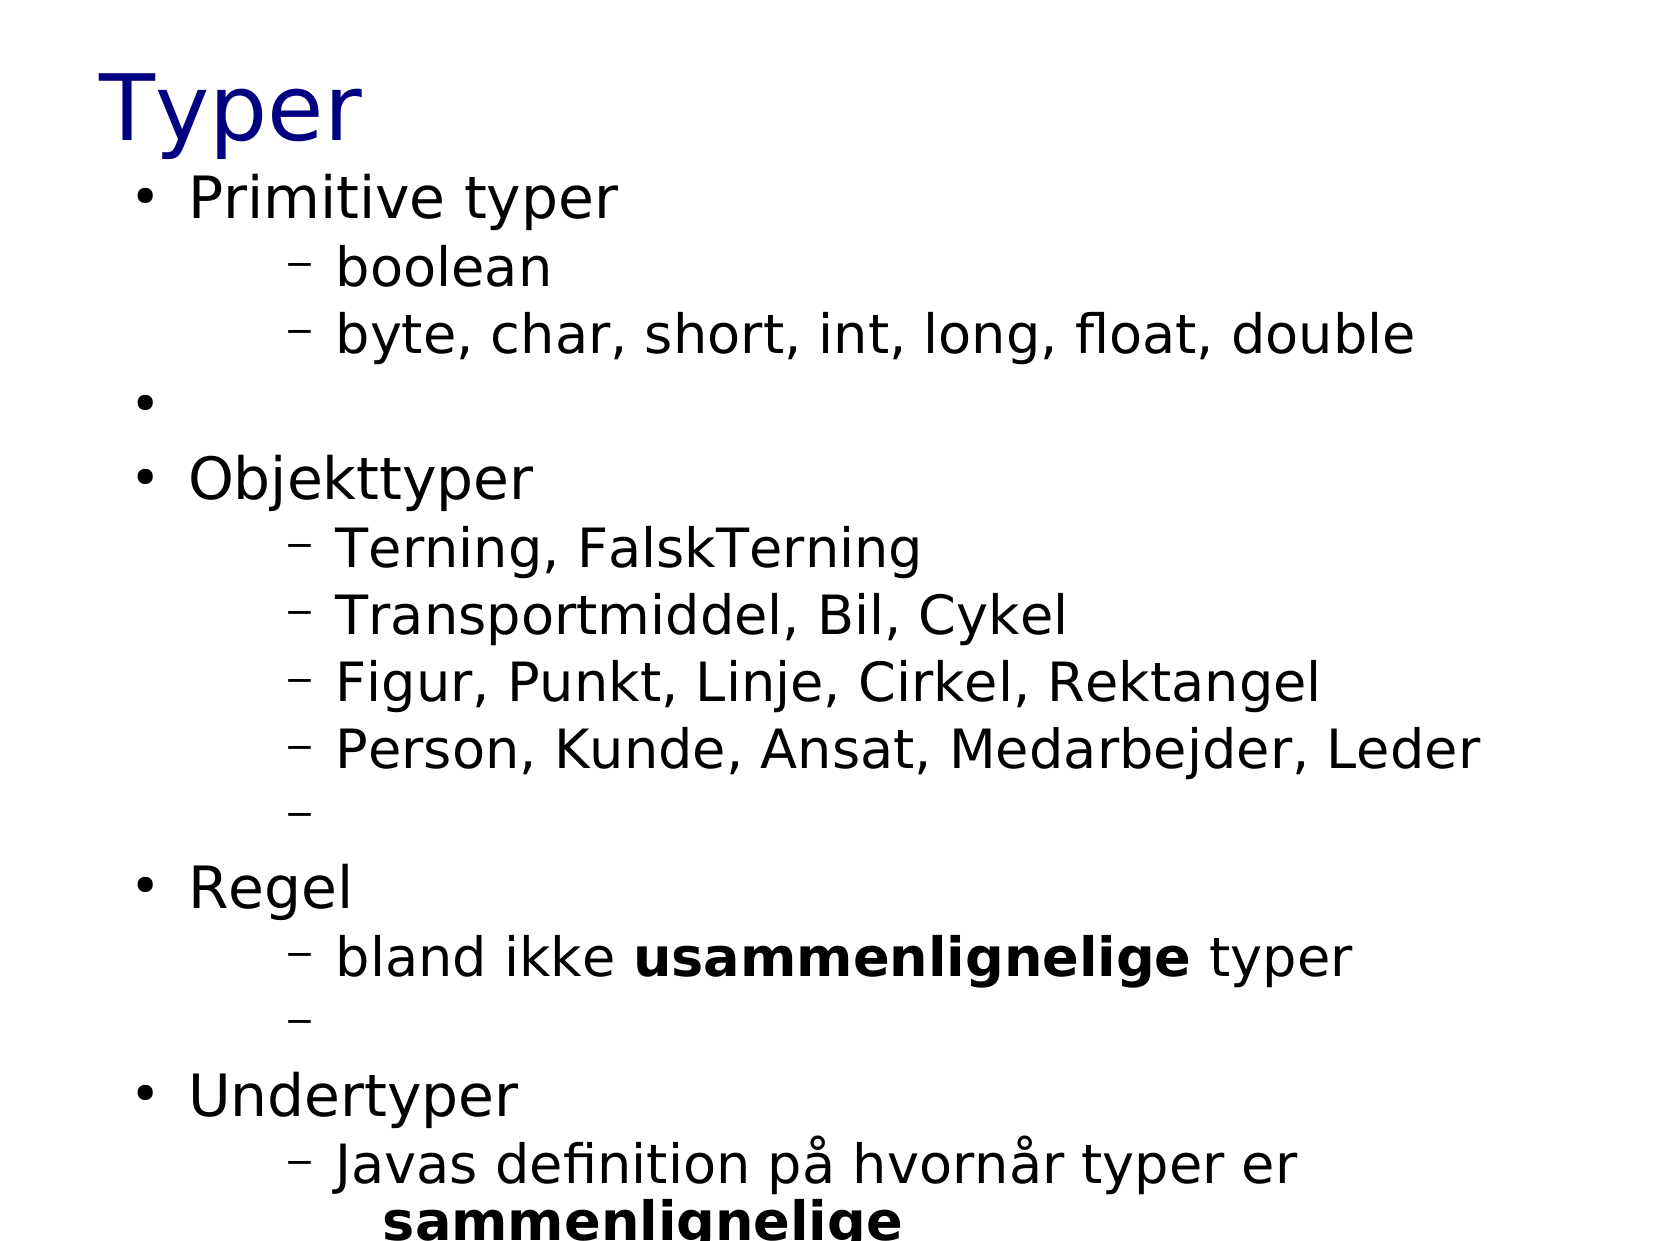

# Typer
Primitive typer
boolean
byte, char, short, int, long, float, double
Objekttyper
Terning, FalskTerning
Transportmiddel, Bil, Cykel
Figur, Punkt, Linje, Cirkel, Rektangel
Person, Kunde, Ansat, Medarbejder, Leder
Regel
bland ikke usammenlignelige typer
Undertyper
Javas definition på hvornår typer er sammenlignelige